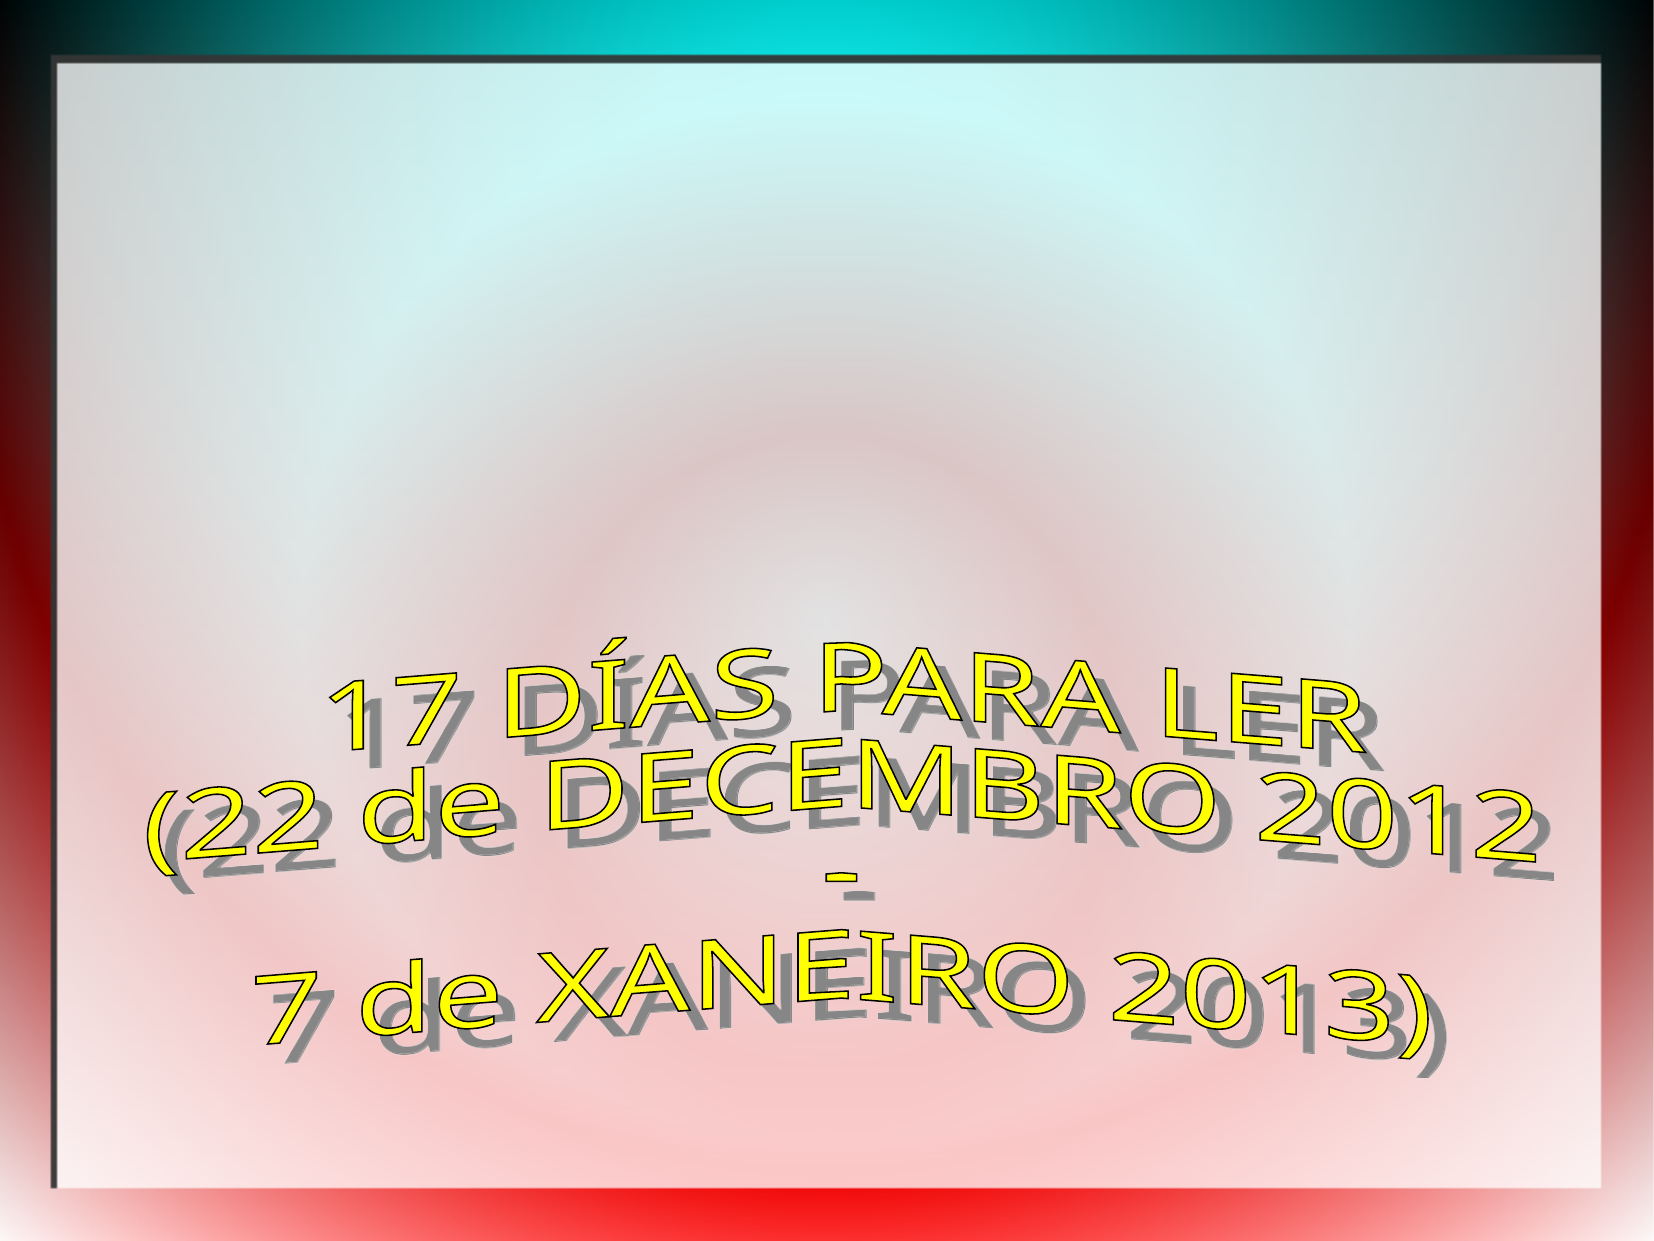

17 DÍAS PARA LER
(22 de DECEMBRO 2012
-
7 de XANEIRO 2013)